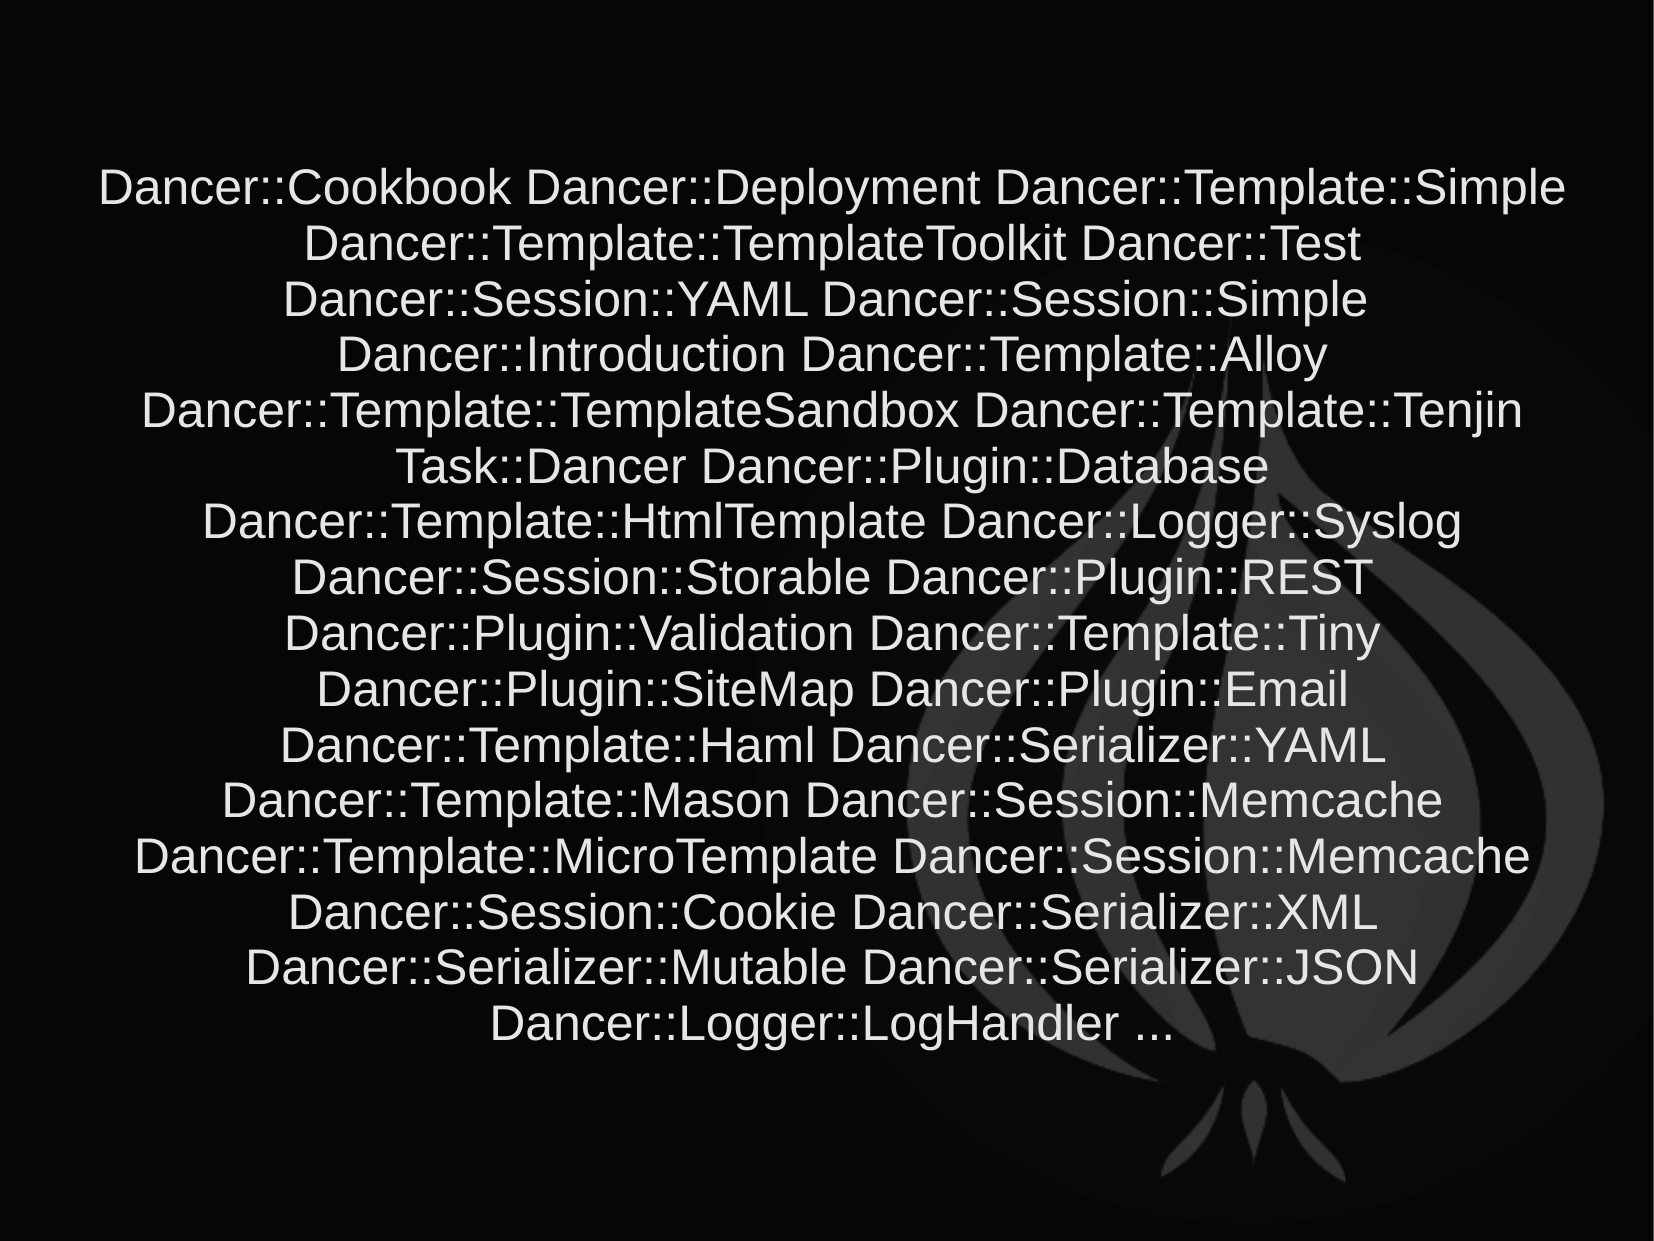

# Dancer::Cookbook Dancer::Deployment Dancer::Template::Simple Dancer::Template::TemplateToolkit Dancer::Test Dancer::Session::YAML Dancer::Session::Simple Dancer::Introduction Dancer::Template::Alloy Dancer::Template::TemplateSandbox Dancer::Template::Tenjin Task::Dancer Dancer::Plugin::Database Dancer::Template::HtmlTemplate Dancer::Logger::Syslog Dancer::Session::Storable Dancer::Plugin::REST Dancer::Plugin::Validation Dancer::Template::Tiny Dancer::Plugin::SiteMap Dancer::Plugin::Email Dancer::Template::Haml Dancer::Serializer::YAML Dancer::Template::Mason Dancer::Session::Memcache Dancer::Template::MicroTemplate Dancer::Session::Memcache Dancer::Session::Cookie Dancer::Serializer::XML Dancer::Serializer::Mutable Dancer::Serializer::JSON Dancer::Logger::LogHandler ...